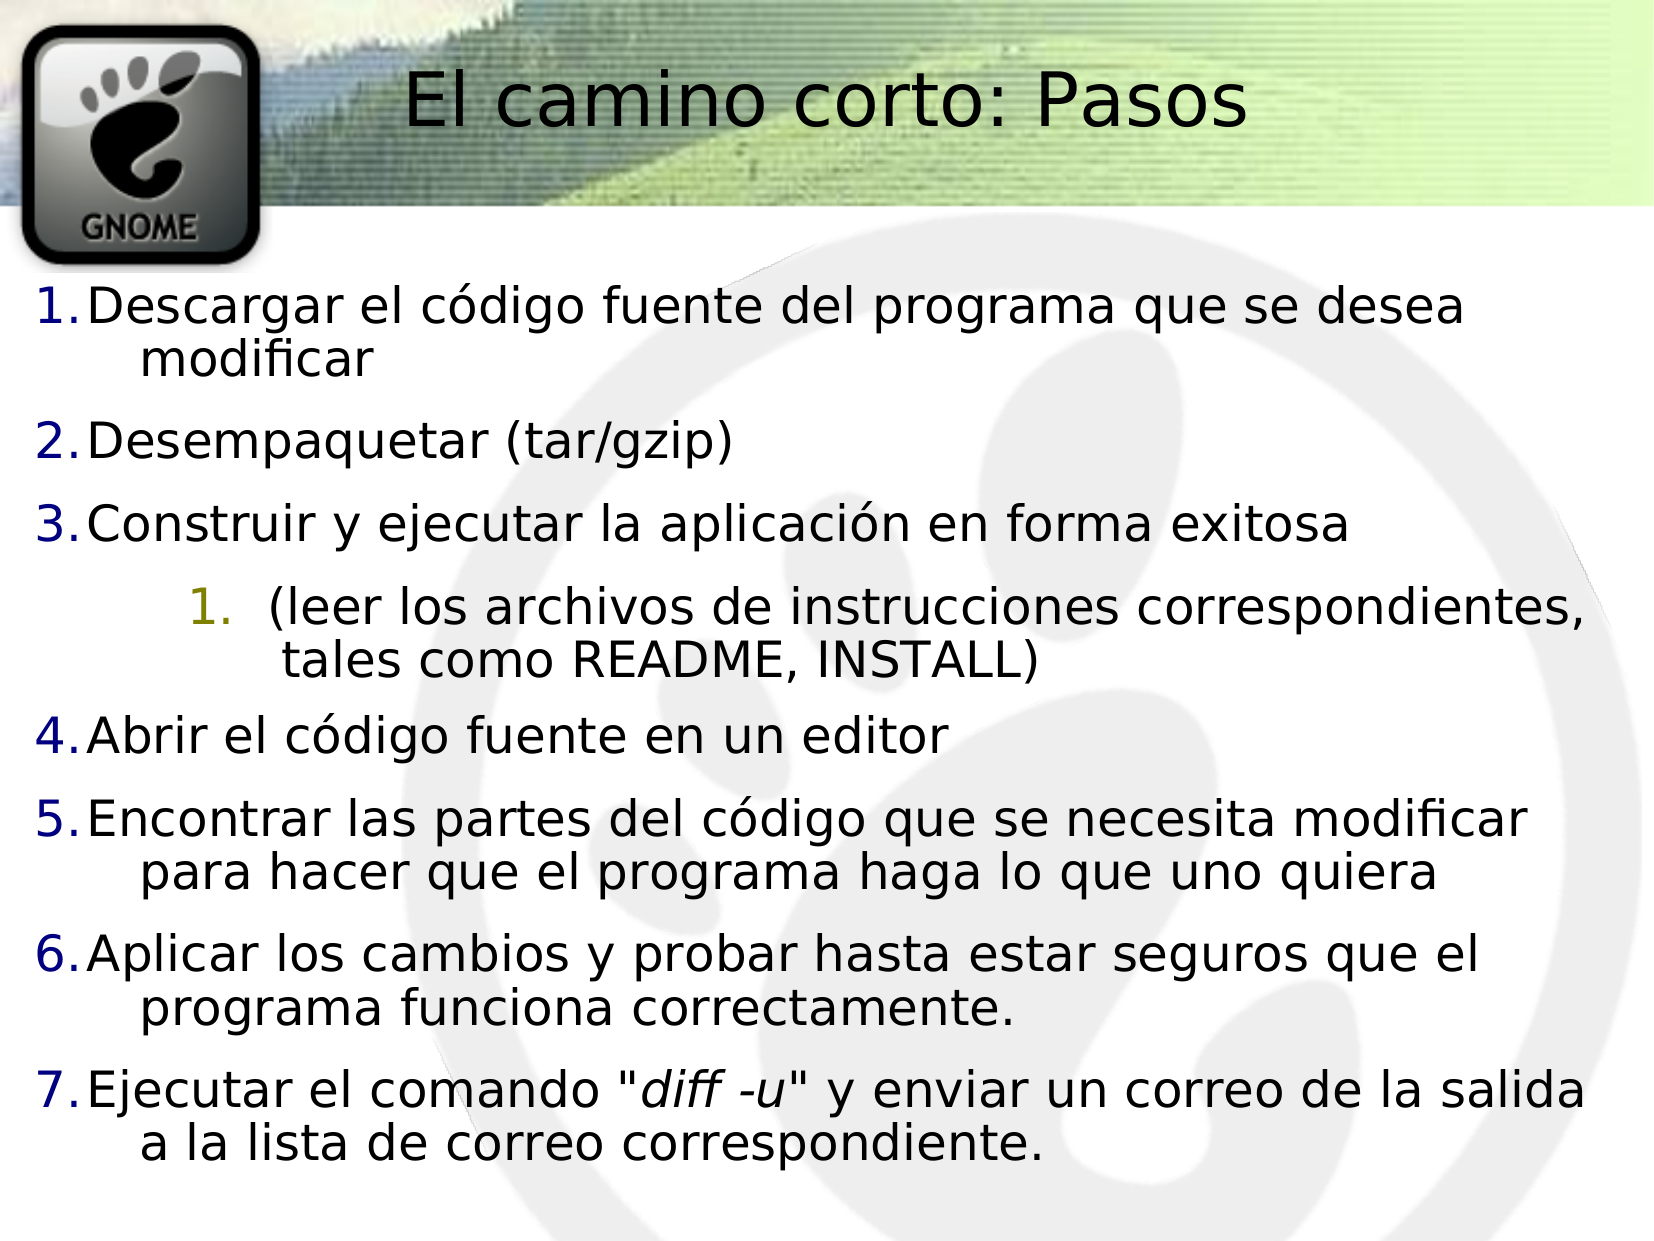

# El camino corto: Pasos
Descargar el código fuente del programa que se desea modificar
Desempaquetar (tar/gzip)
Construir y ejecutar la aplicación en forma exitosa
 (leer los archivos de instrucciones correspondientes, tales como README, INSTALL)
Abrir el código fuente en un editor
Encontrar las partes del código que se necesita modificar para hacer que el programa haga lo que uno quiera
Aplicar los cambios y probar hasta estar seguros que el programa funciona correctamente.
Ejecutar el comando "diff -u" y enviar un correo de la salida a la lista de correo correspondiente.